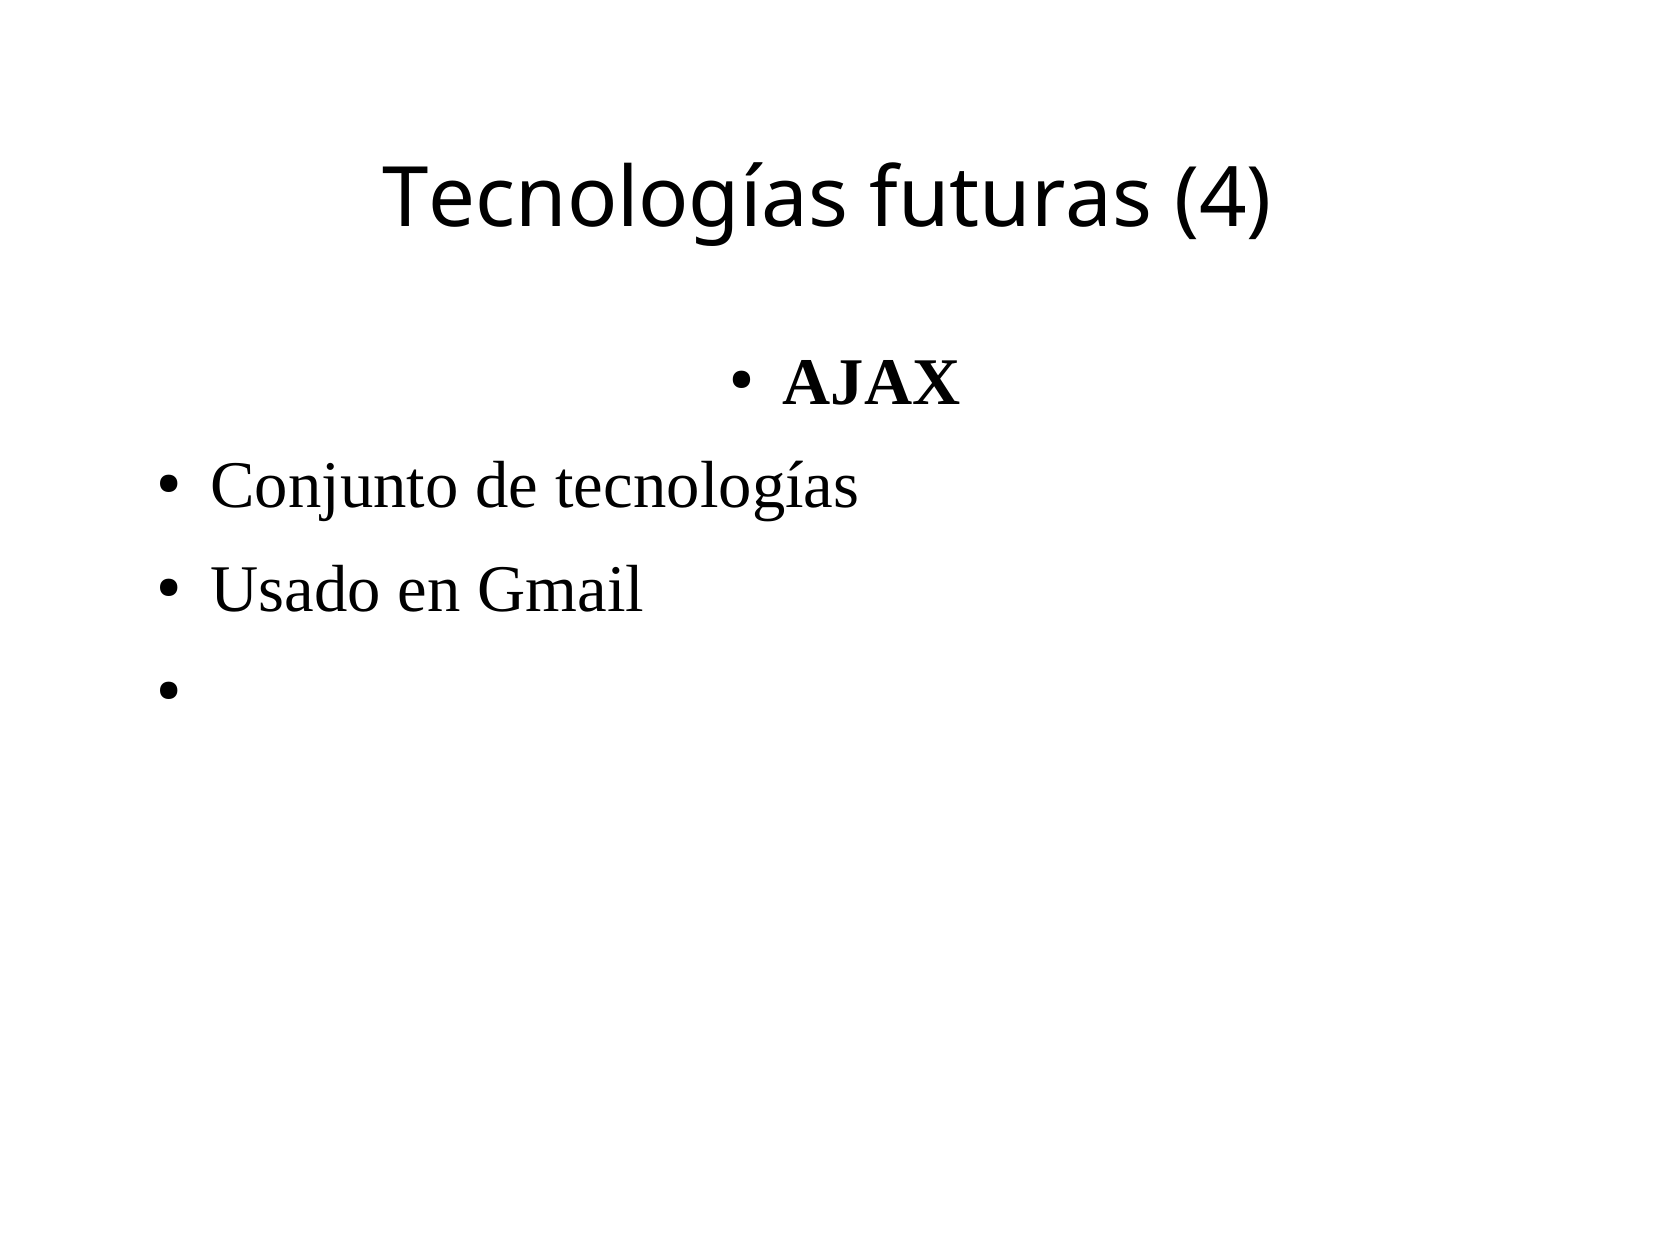

# Tecnologías futuras (4)
AJAX
Conjunto de tecnologías
Usado en Gmail